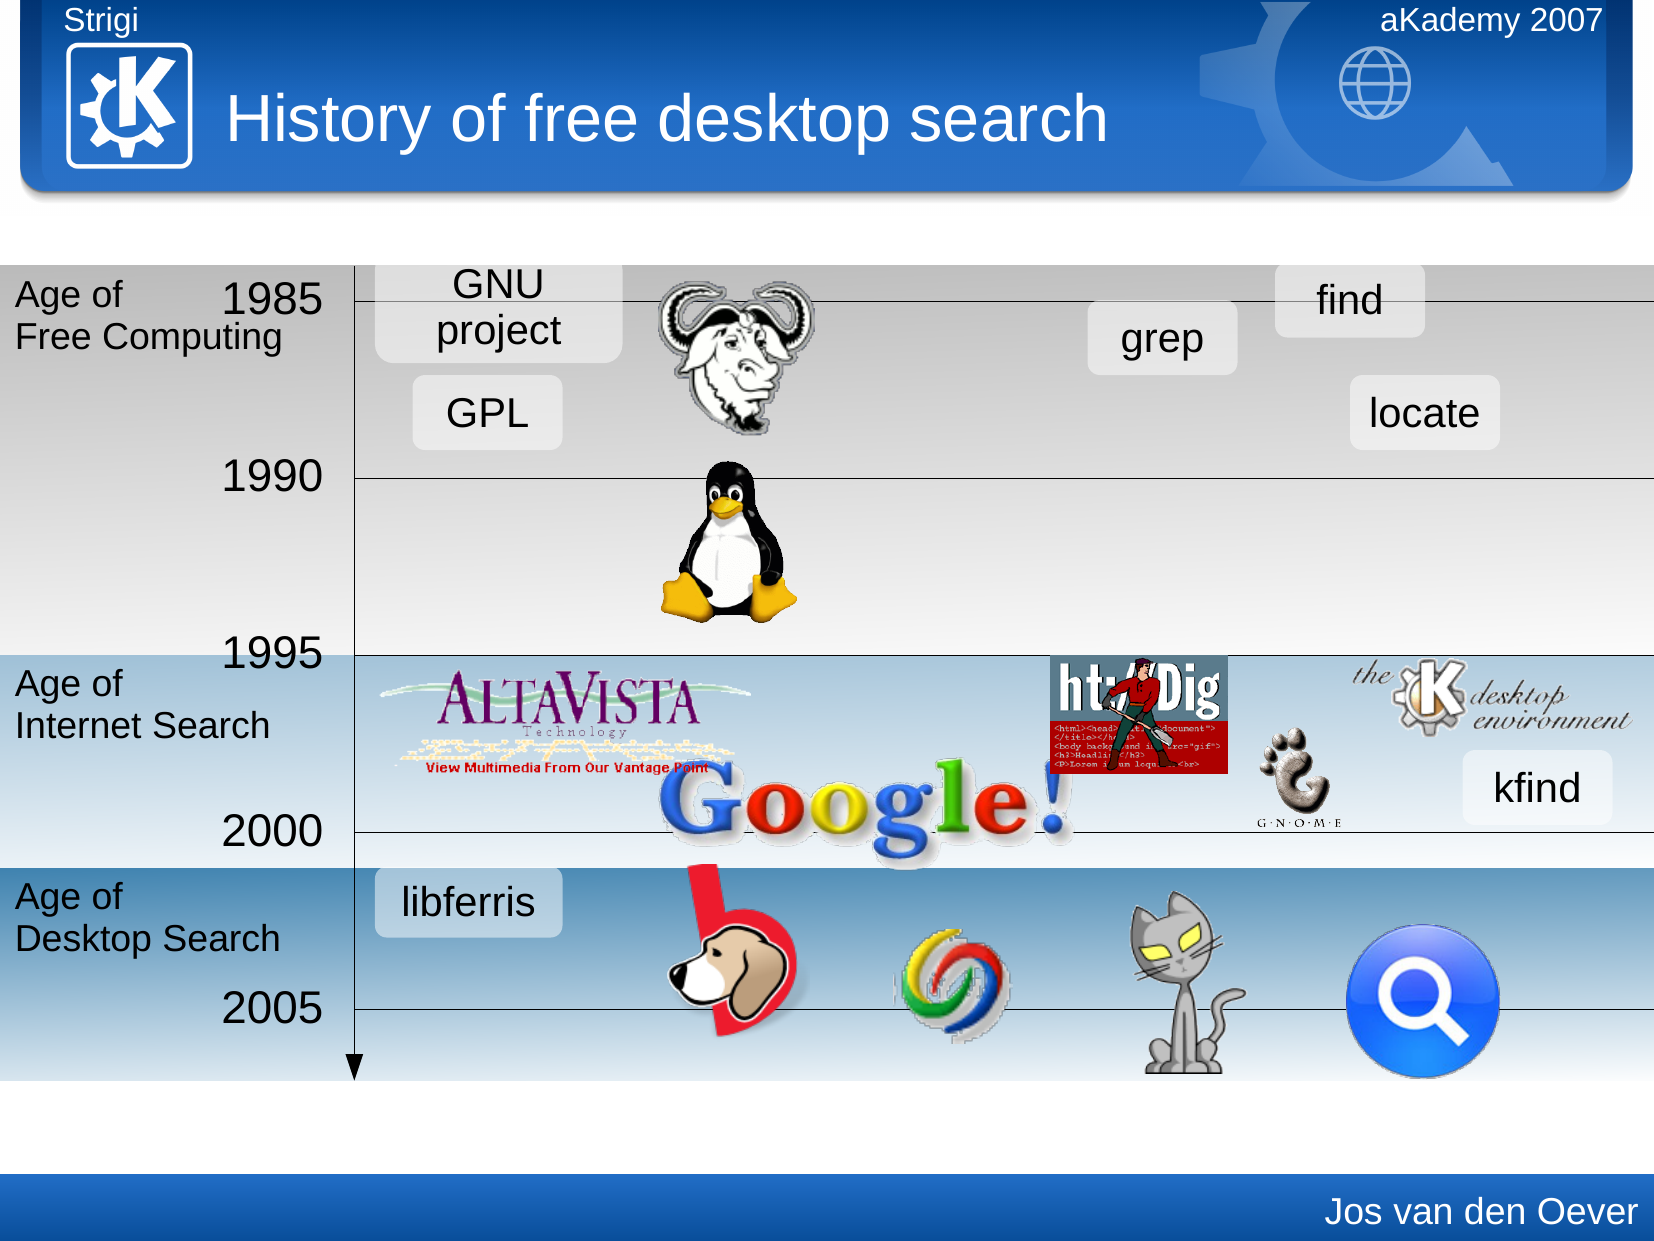

# History of free desktop search
GNU
project
find
Age of
Free Computing
Age of
Internet Search
Age of
Desktop Search
1985
1990
1995
2000
2005
grep
GPL
locate
kfind
libferris